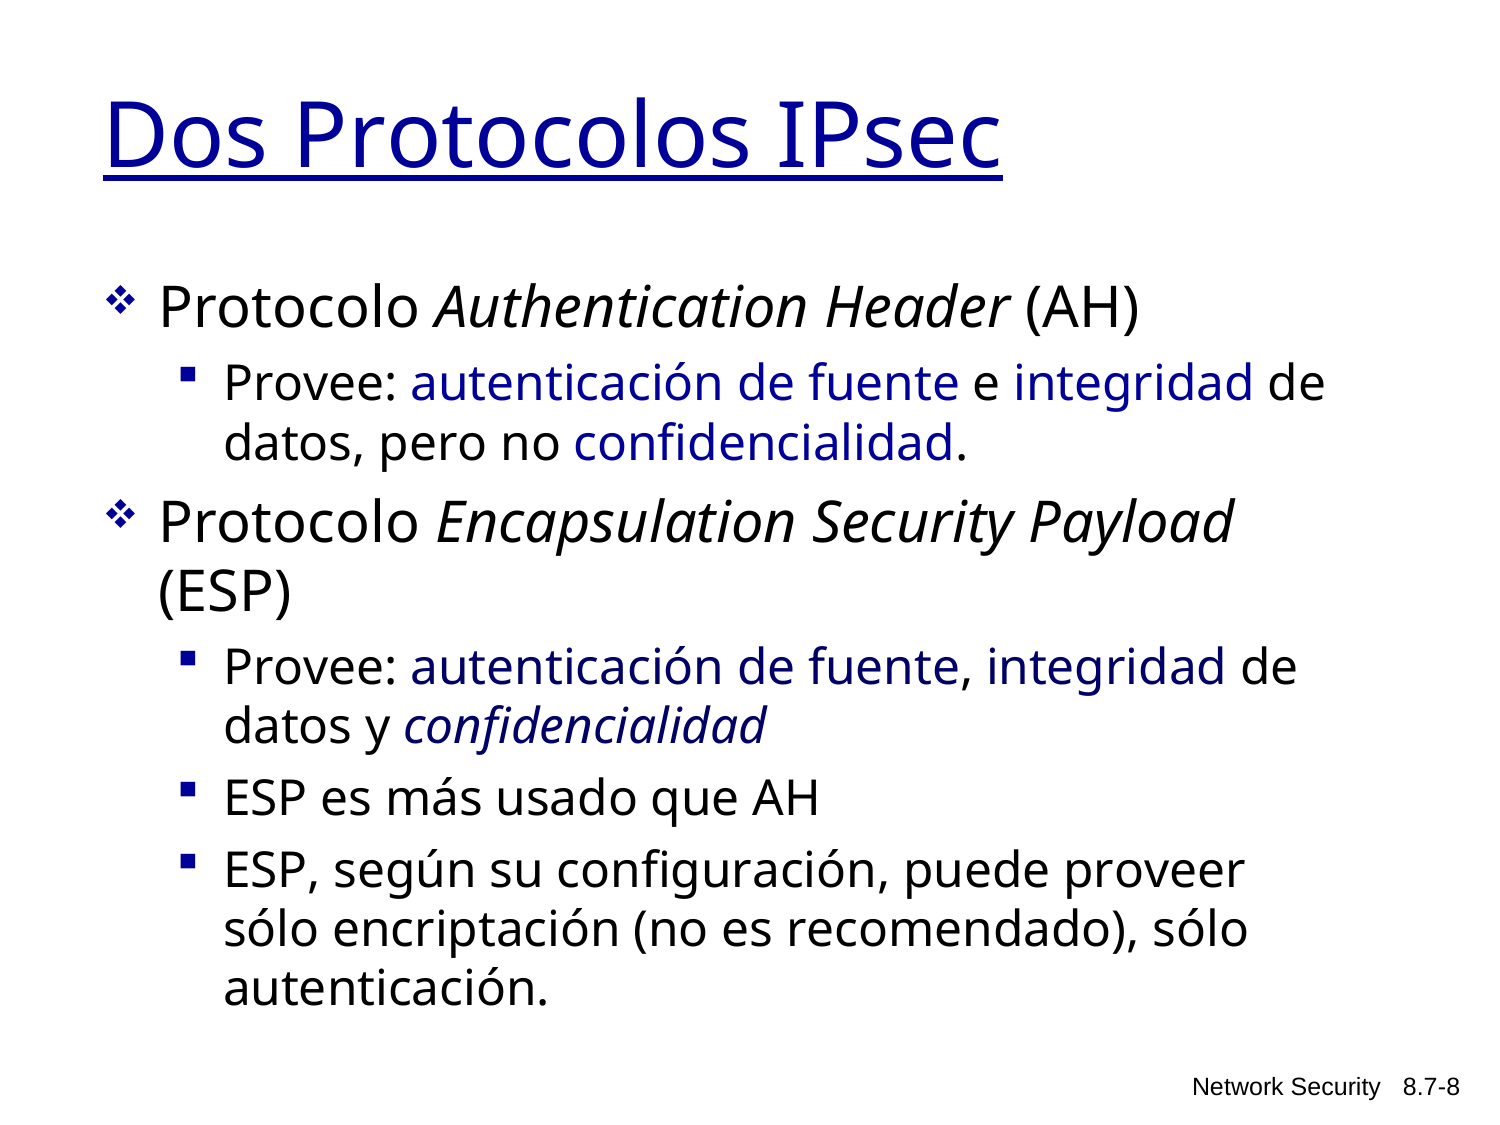

# Dos Protocolos IPsec
Protocolo Authentication Header (AH)
Provee: autenticación de fuente e integridad de datos, pero no confidencialidad.
Protocolo Encapsulation Security Payload (ESP)
Provee: autenticación de fuente, integridad de datos y confidencialidad
ESP es más usado que AH
ESP, según su configuración, puede proveer sólo encriptación (no es recomendado), sólo autenticación.
Network Security